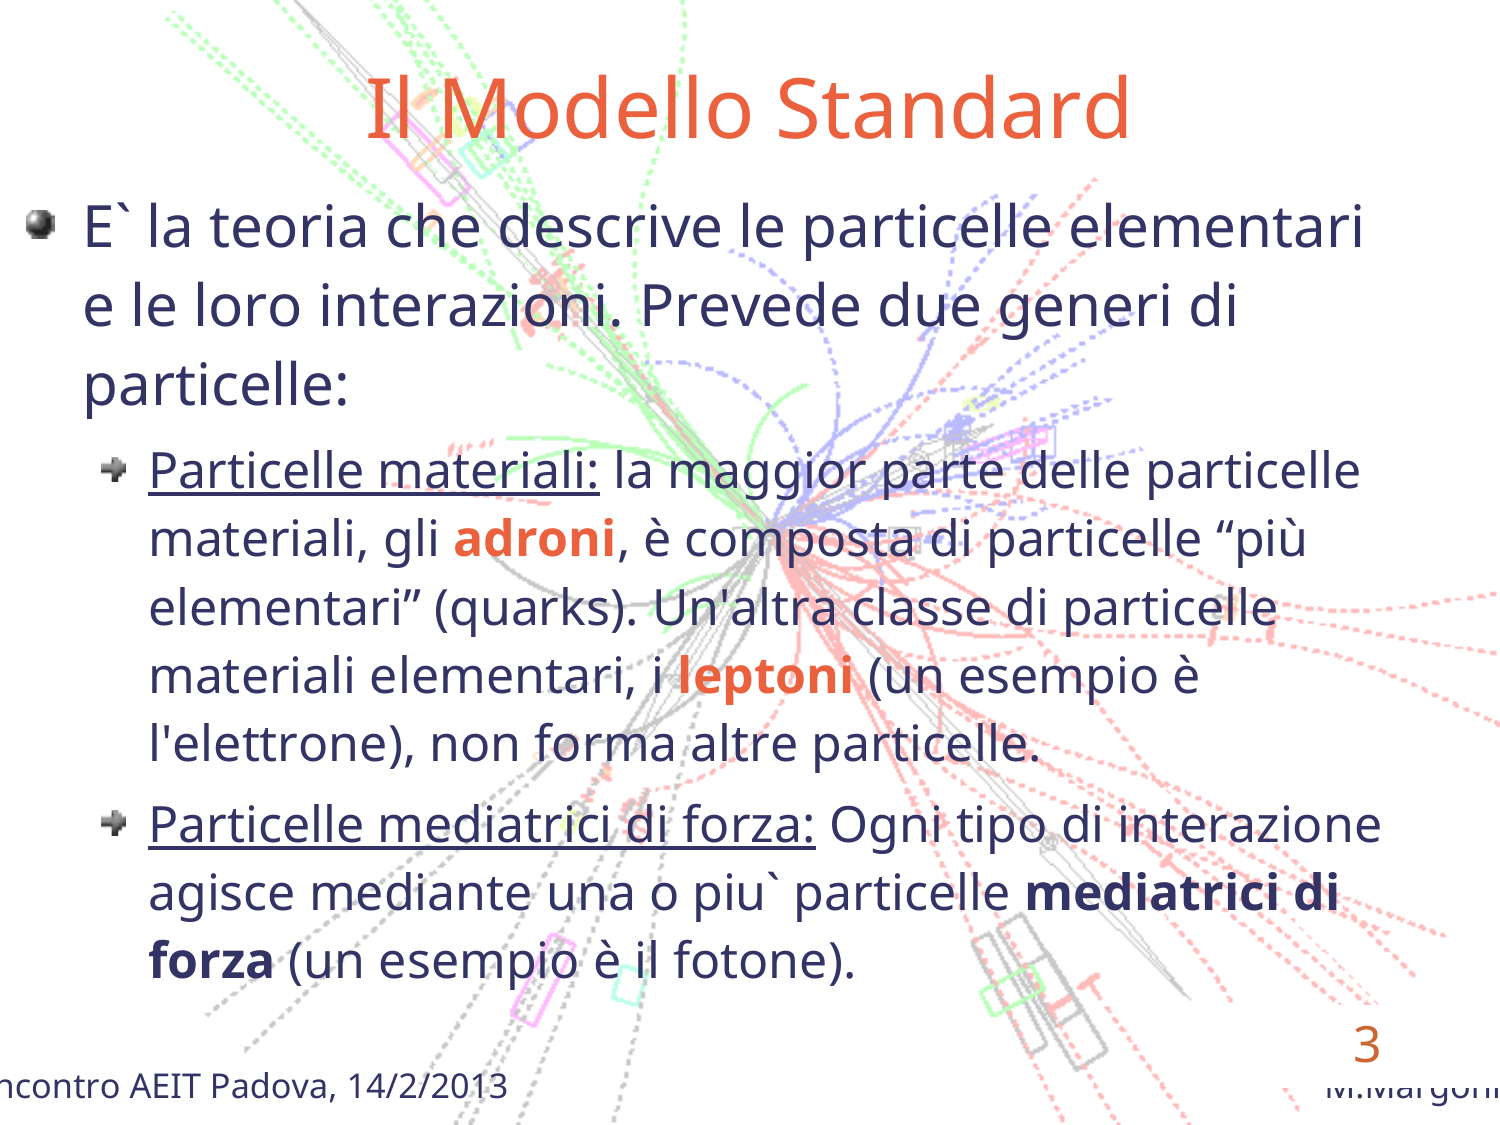

# Il Modello Standard
E` la teoria che descrive le particelle elementari e le loro interazioni. Prevede due generi di particelle:
Particelle materiali: la maggior parte delle particelle materiali, gli adroni, è composta di particelle “più elementari” (quarks). Un'altra classe di particelle materiali elementari, i leptoni (un esempio è l'elettrone), non forma altre particelle.
Particelle mediatrici di forza: Ogni tipo di interazione agisce mediante una o piu` particelle mediatrici di forza (un esempio è il fotone).